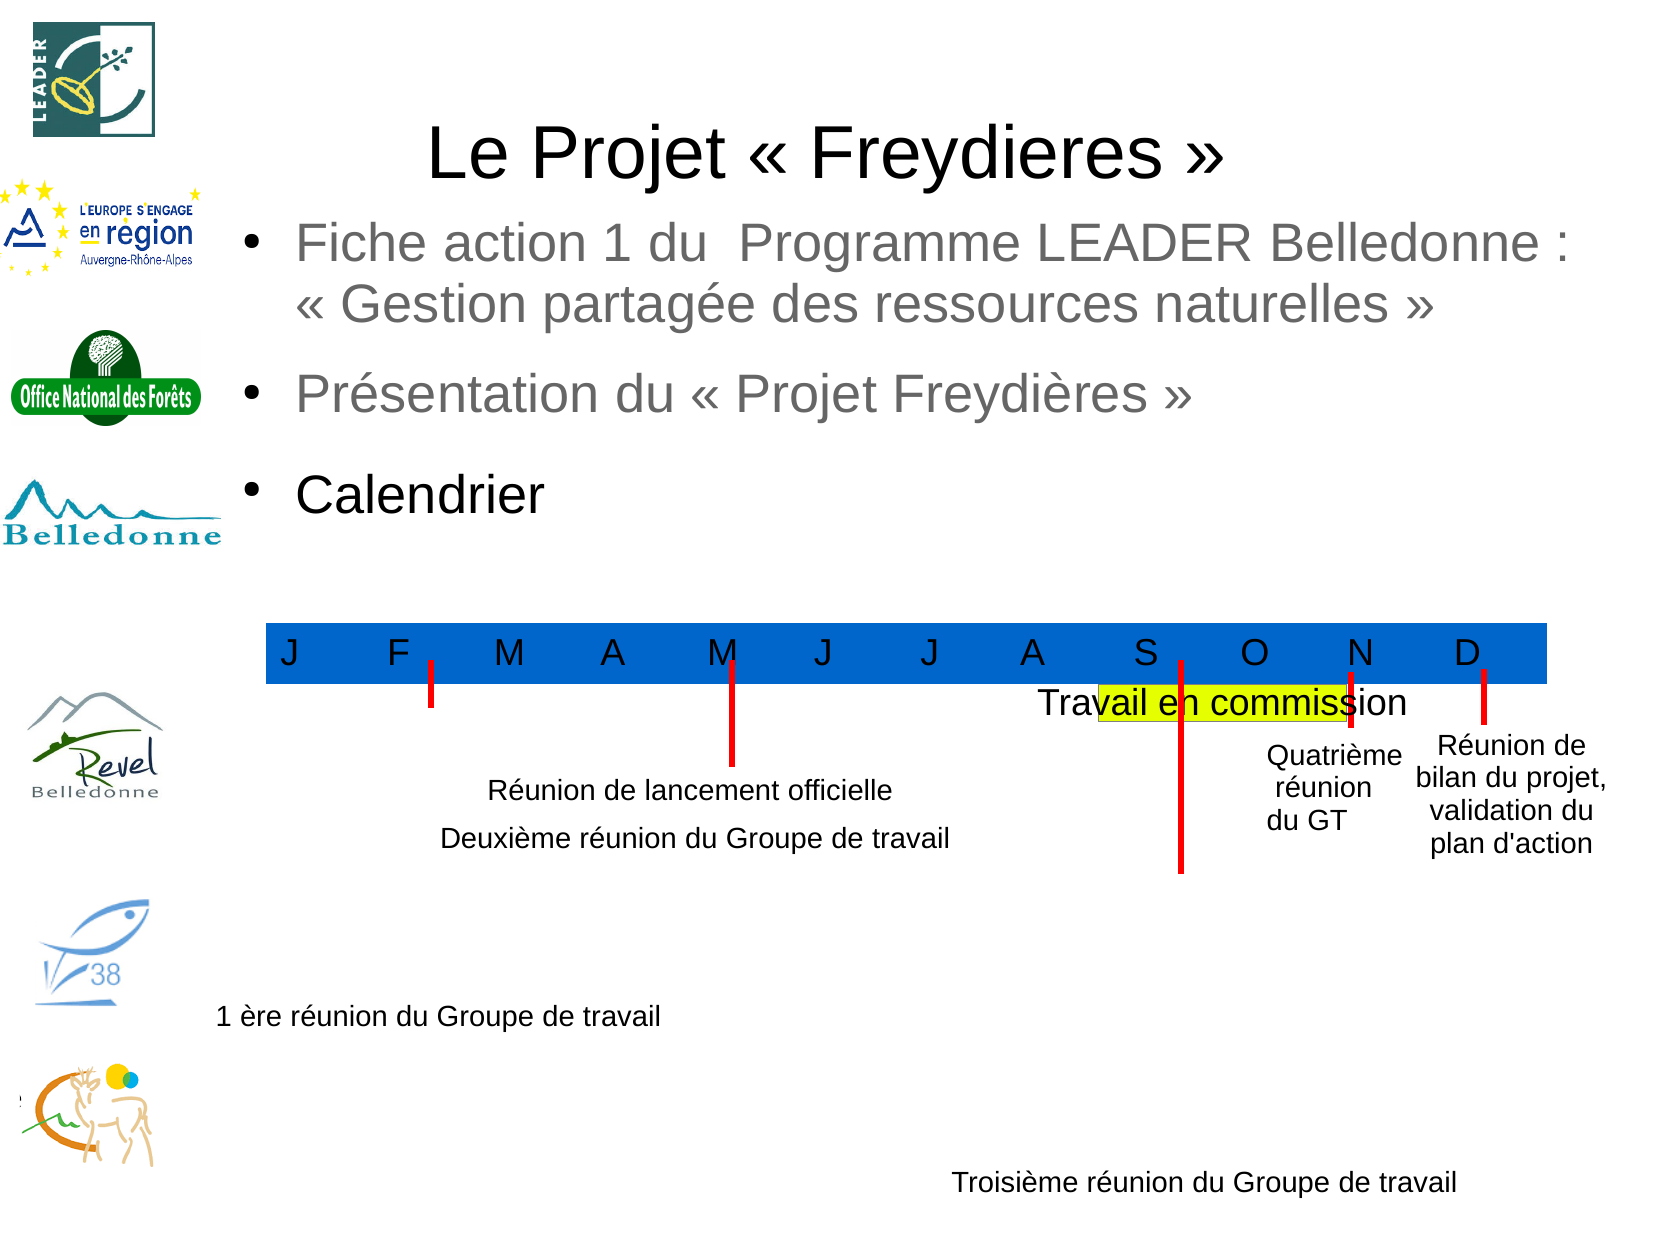

# Le Projet « Freydieres »
Fiche action 1 du  Programme LEADER Belledonne : « Gestion partagée des ressources naturelles »
Présentation du « Projet Freydières »
Calendrier
| J | F | M | A | M | J | J | A | S | O | N | D |
| --- | --- | --- | --- | --- | --- | --- | --- | --- | --- | --- | --- |
Travail en commission
Réunion de bilan du projet, validation du plan d'action
Quatrième
 réunion
du GT
Réunion de lancement officielle
Deuxième réunion du Groupe de travail
1 ère réunion du Groupe de travail
Troisième réunion du Groupe de travail